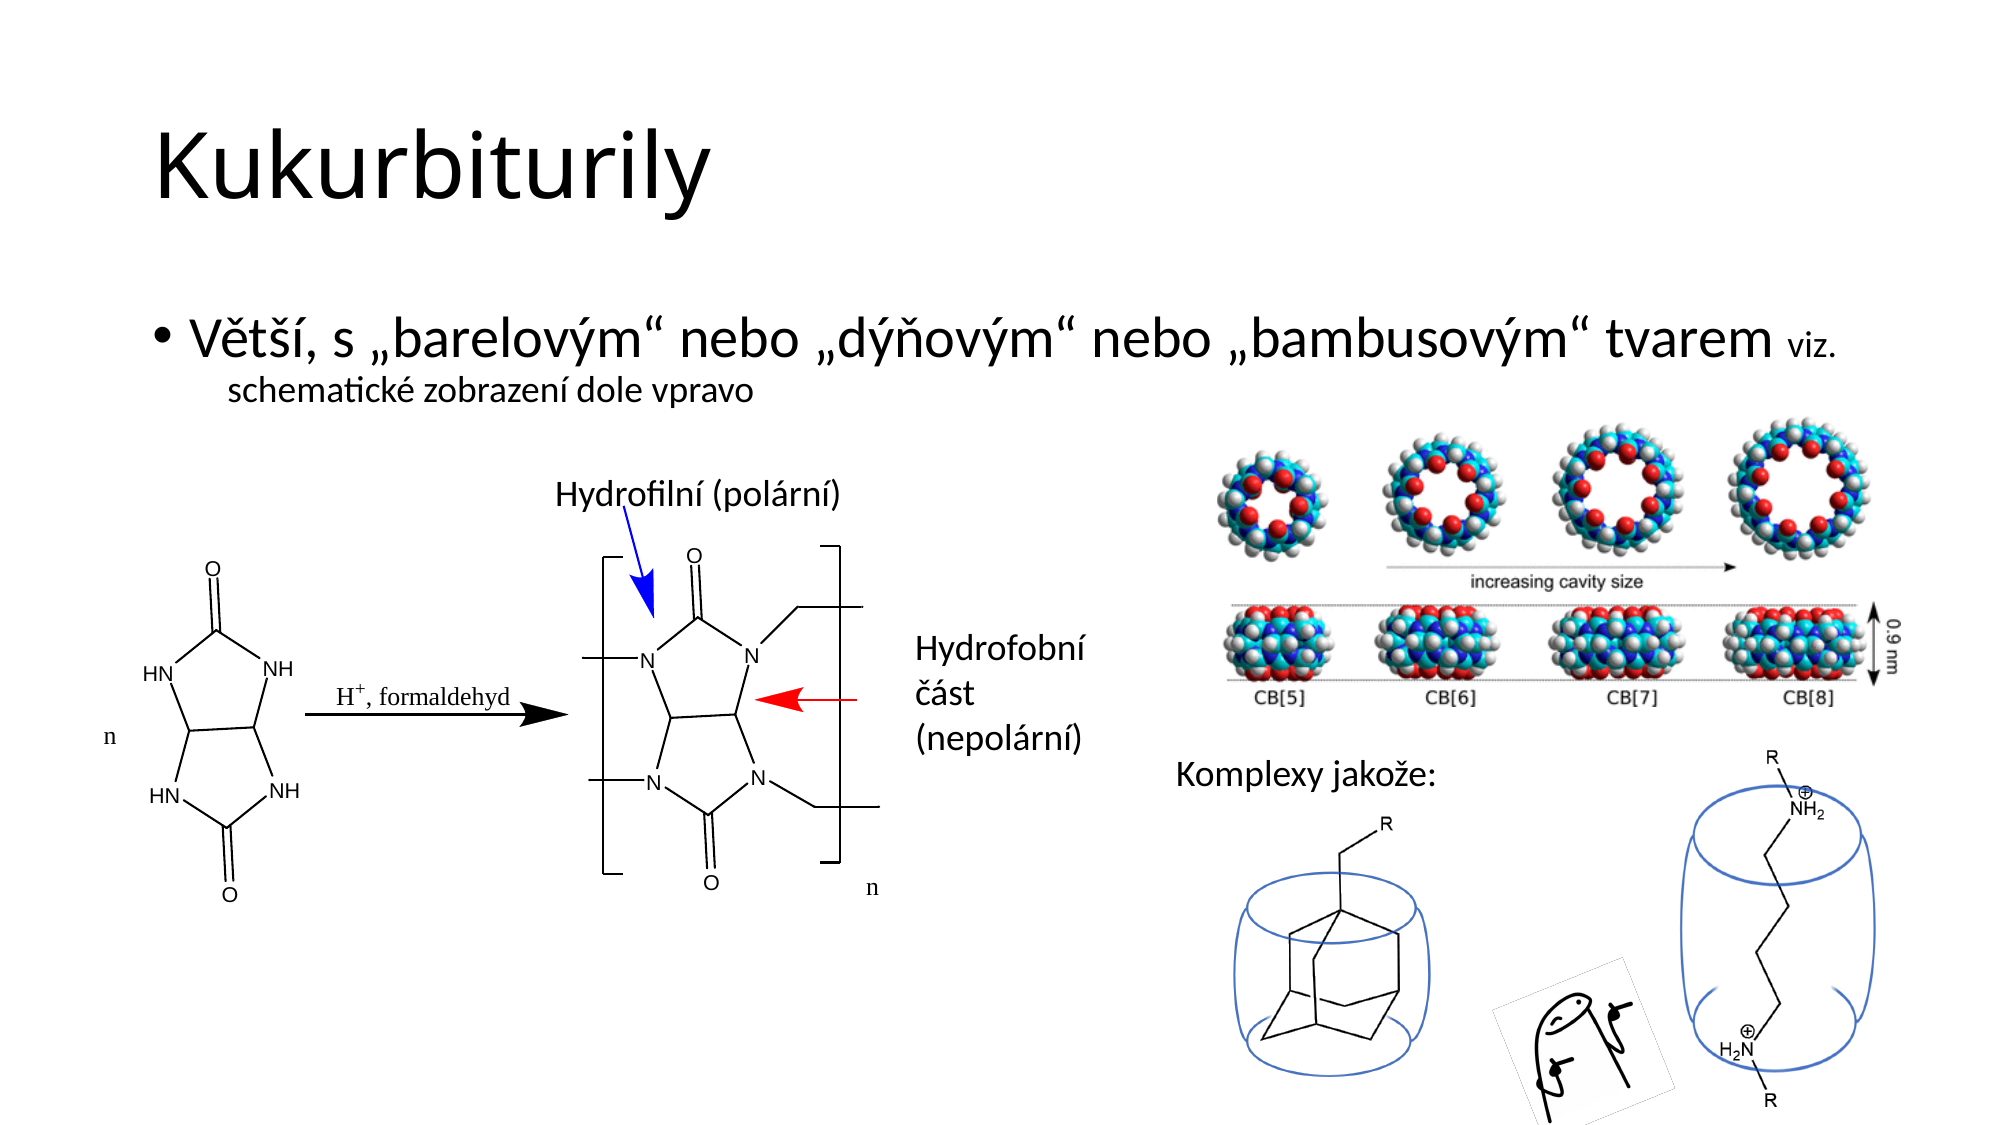

# Kukurbiturily
Větší, s „barelovým“ nebo „dýňovým“ nebo „bambusovým“ tvarem viz. schematické zobrazení dole vpravo
Hydrofilní (polární)
Hydrofobní část (nepolární)
Komplexy jakože: